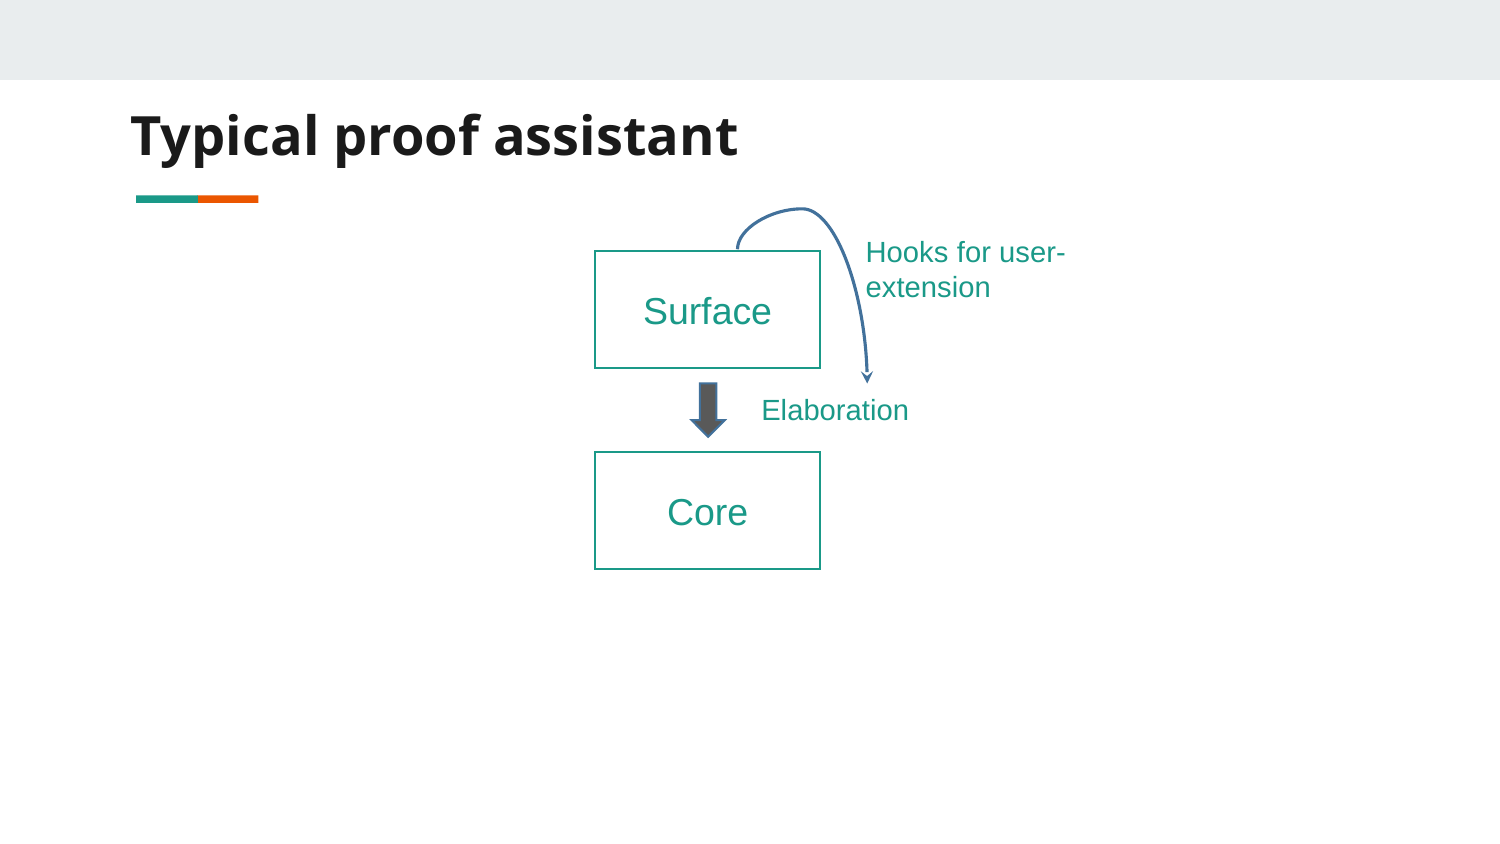

# Typical proof assistant
Hooks for user-extension
Surface
Elaboration
Core